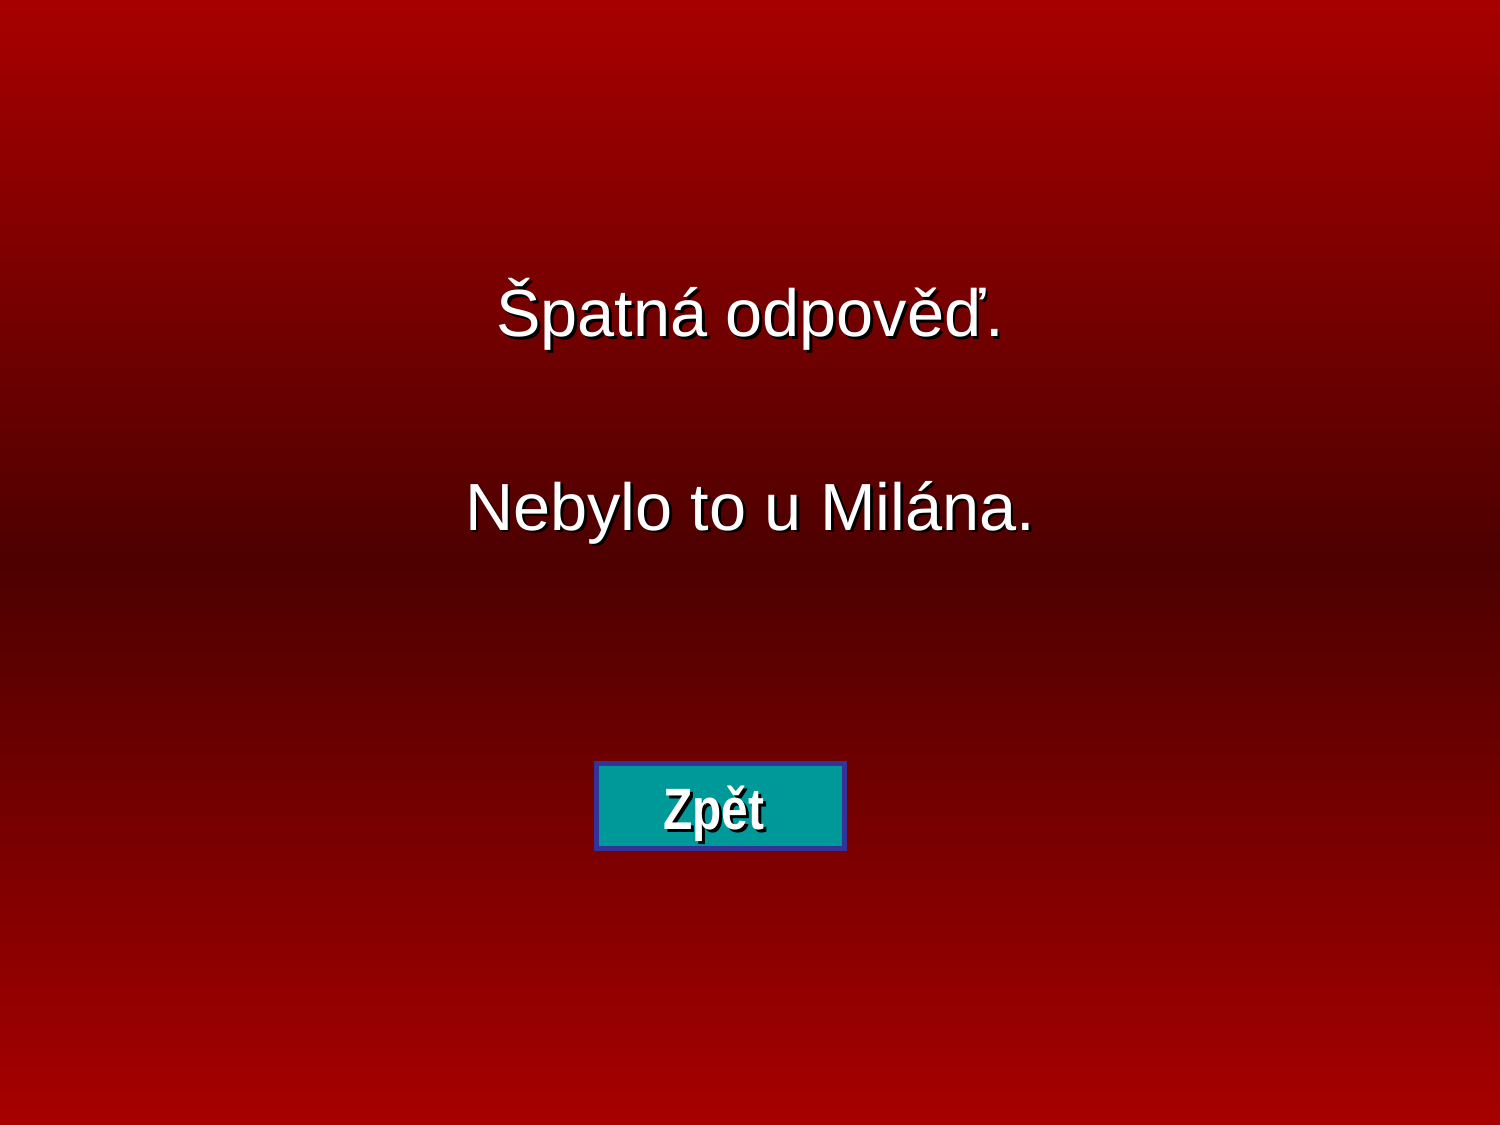

#
Špatná odpověď.
Nebylo to u Milána.
Zpět